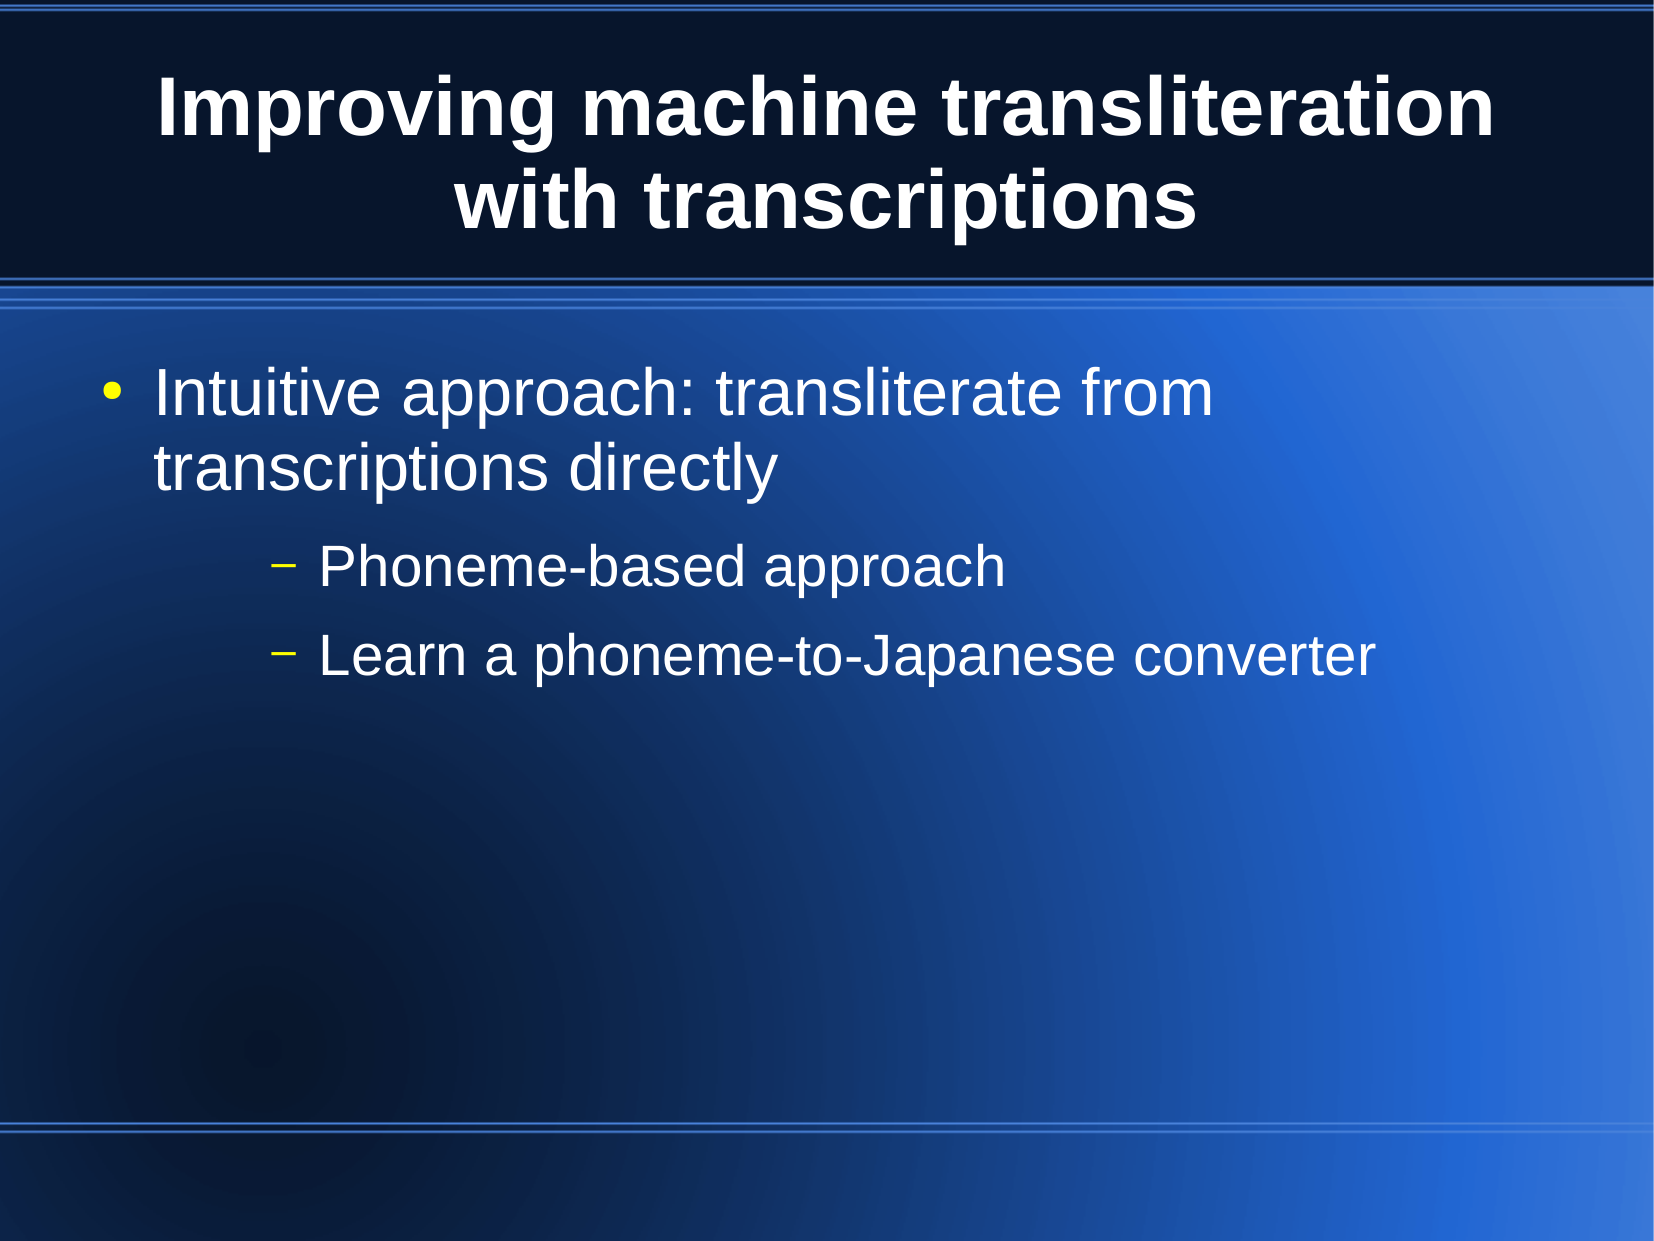

# Improving machine transliteration with transcriptions
Intuitive approach: transliterate from transcriptions directly
Phoneme-based approach
Learn a phoneme-to-Japanese converter